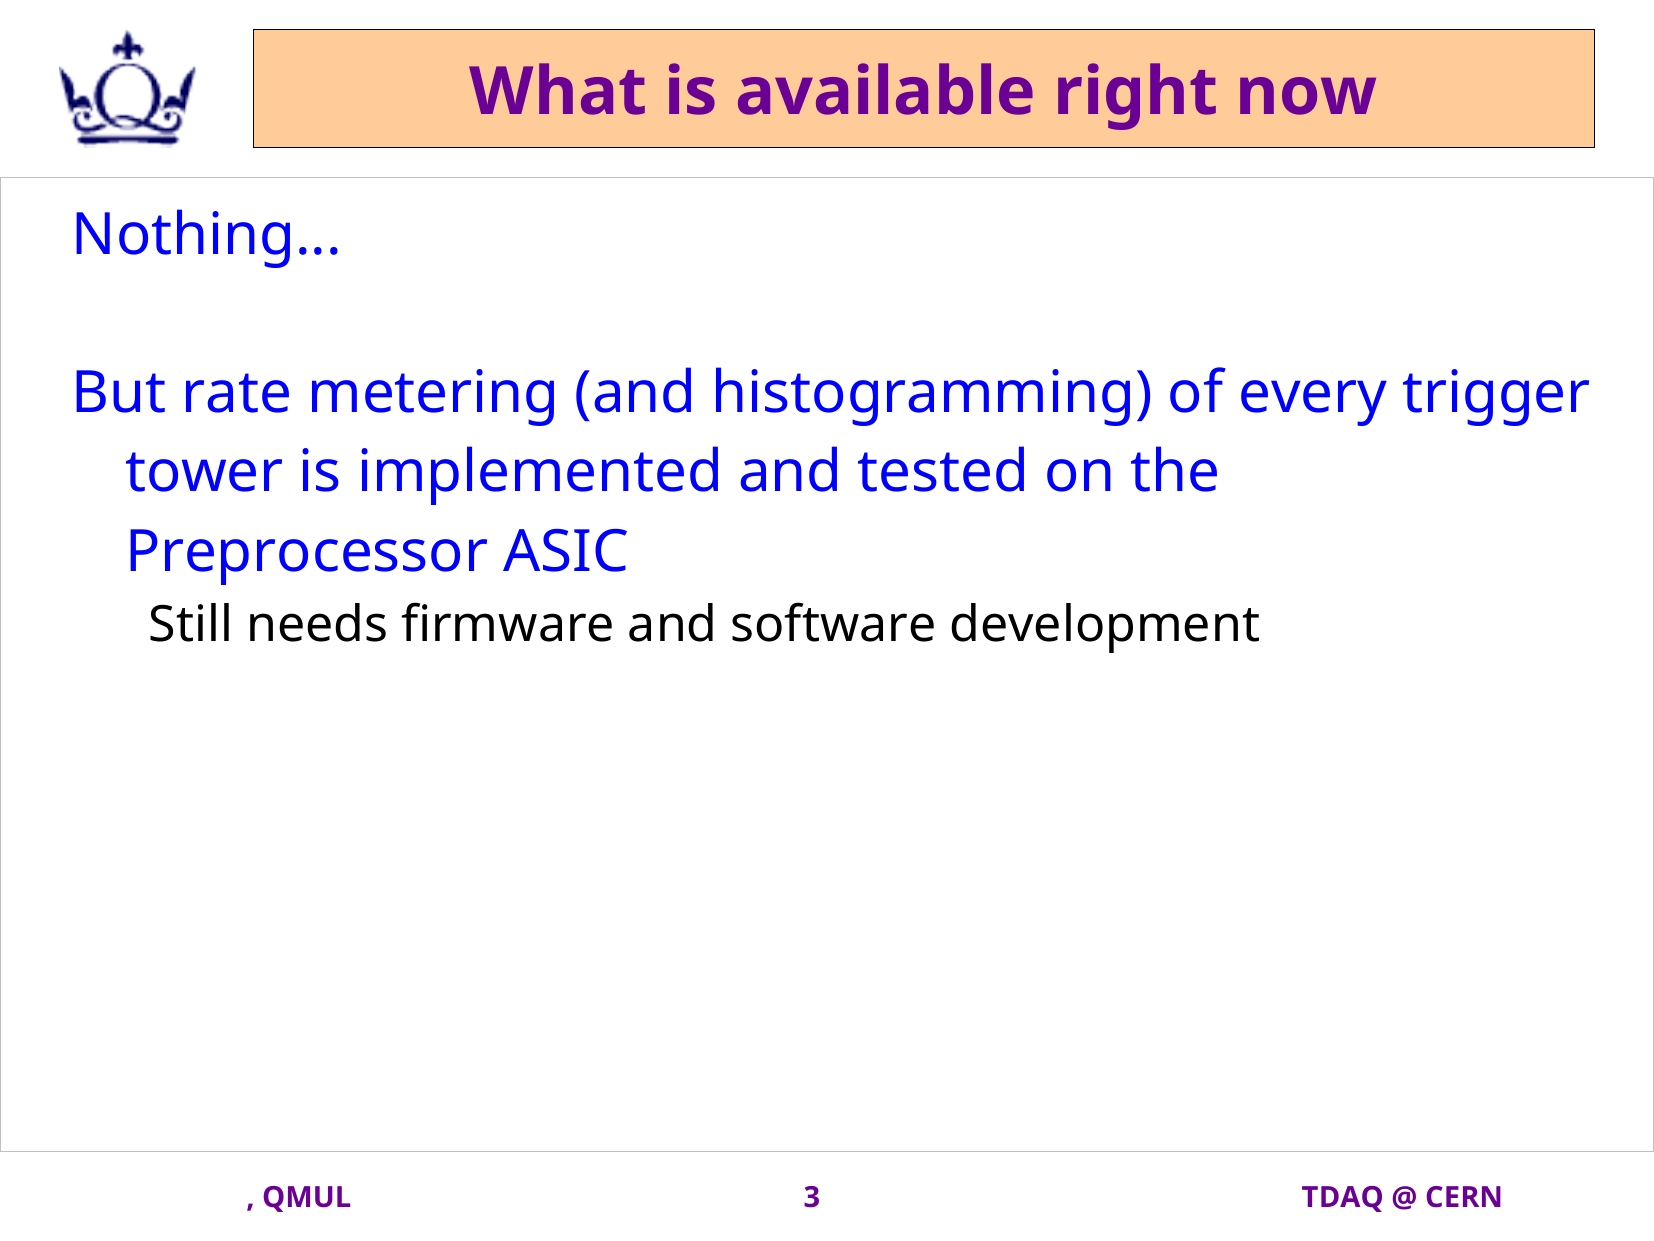

# What is available right now
Nothing...
But rate metering (and histogramming) of every trigger tower is implemented and tested on the Preprocessor ASIC
Still needs firmware and software development